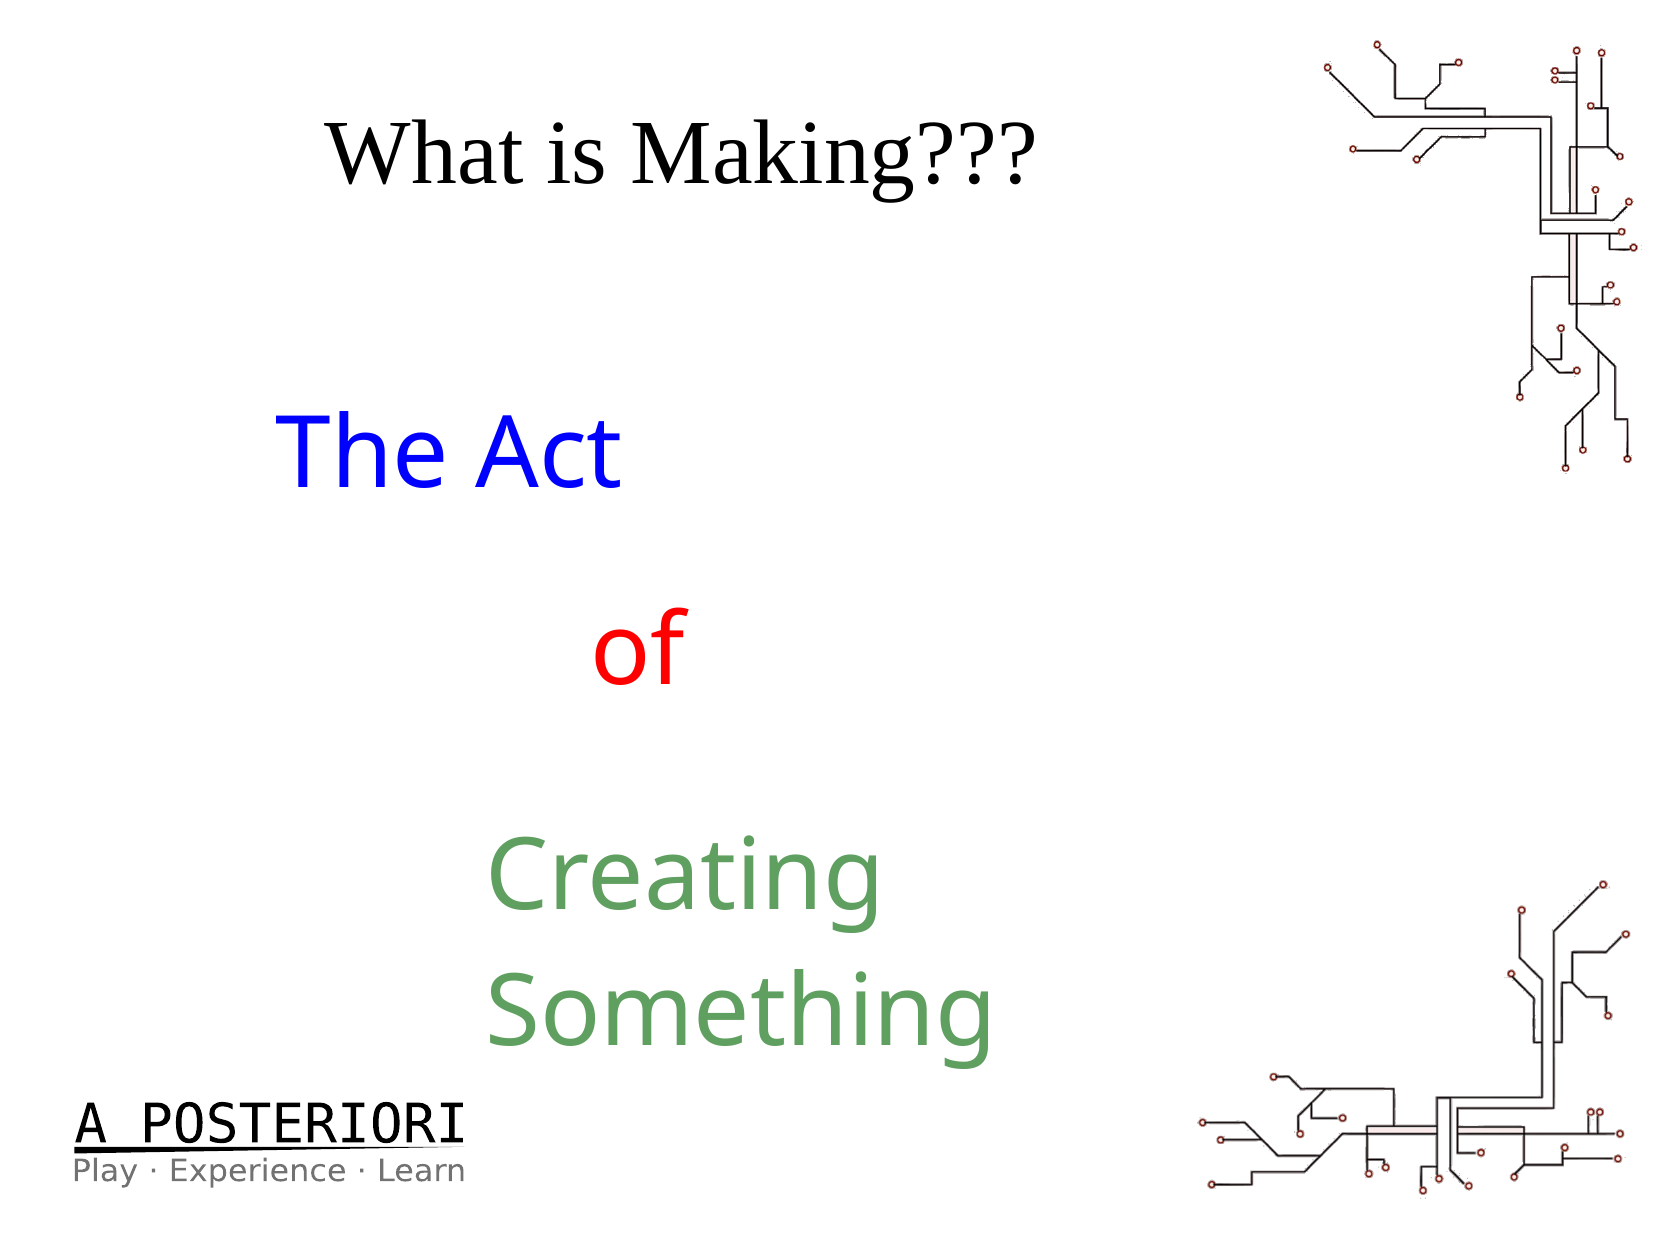

# What is Making???
The Act
of
Creating Something